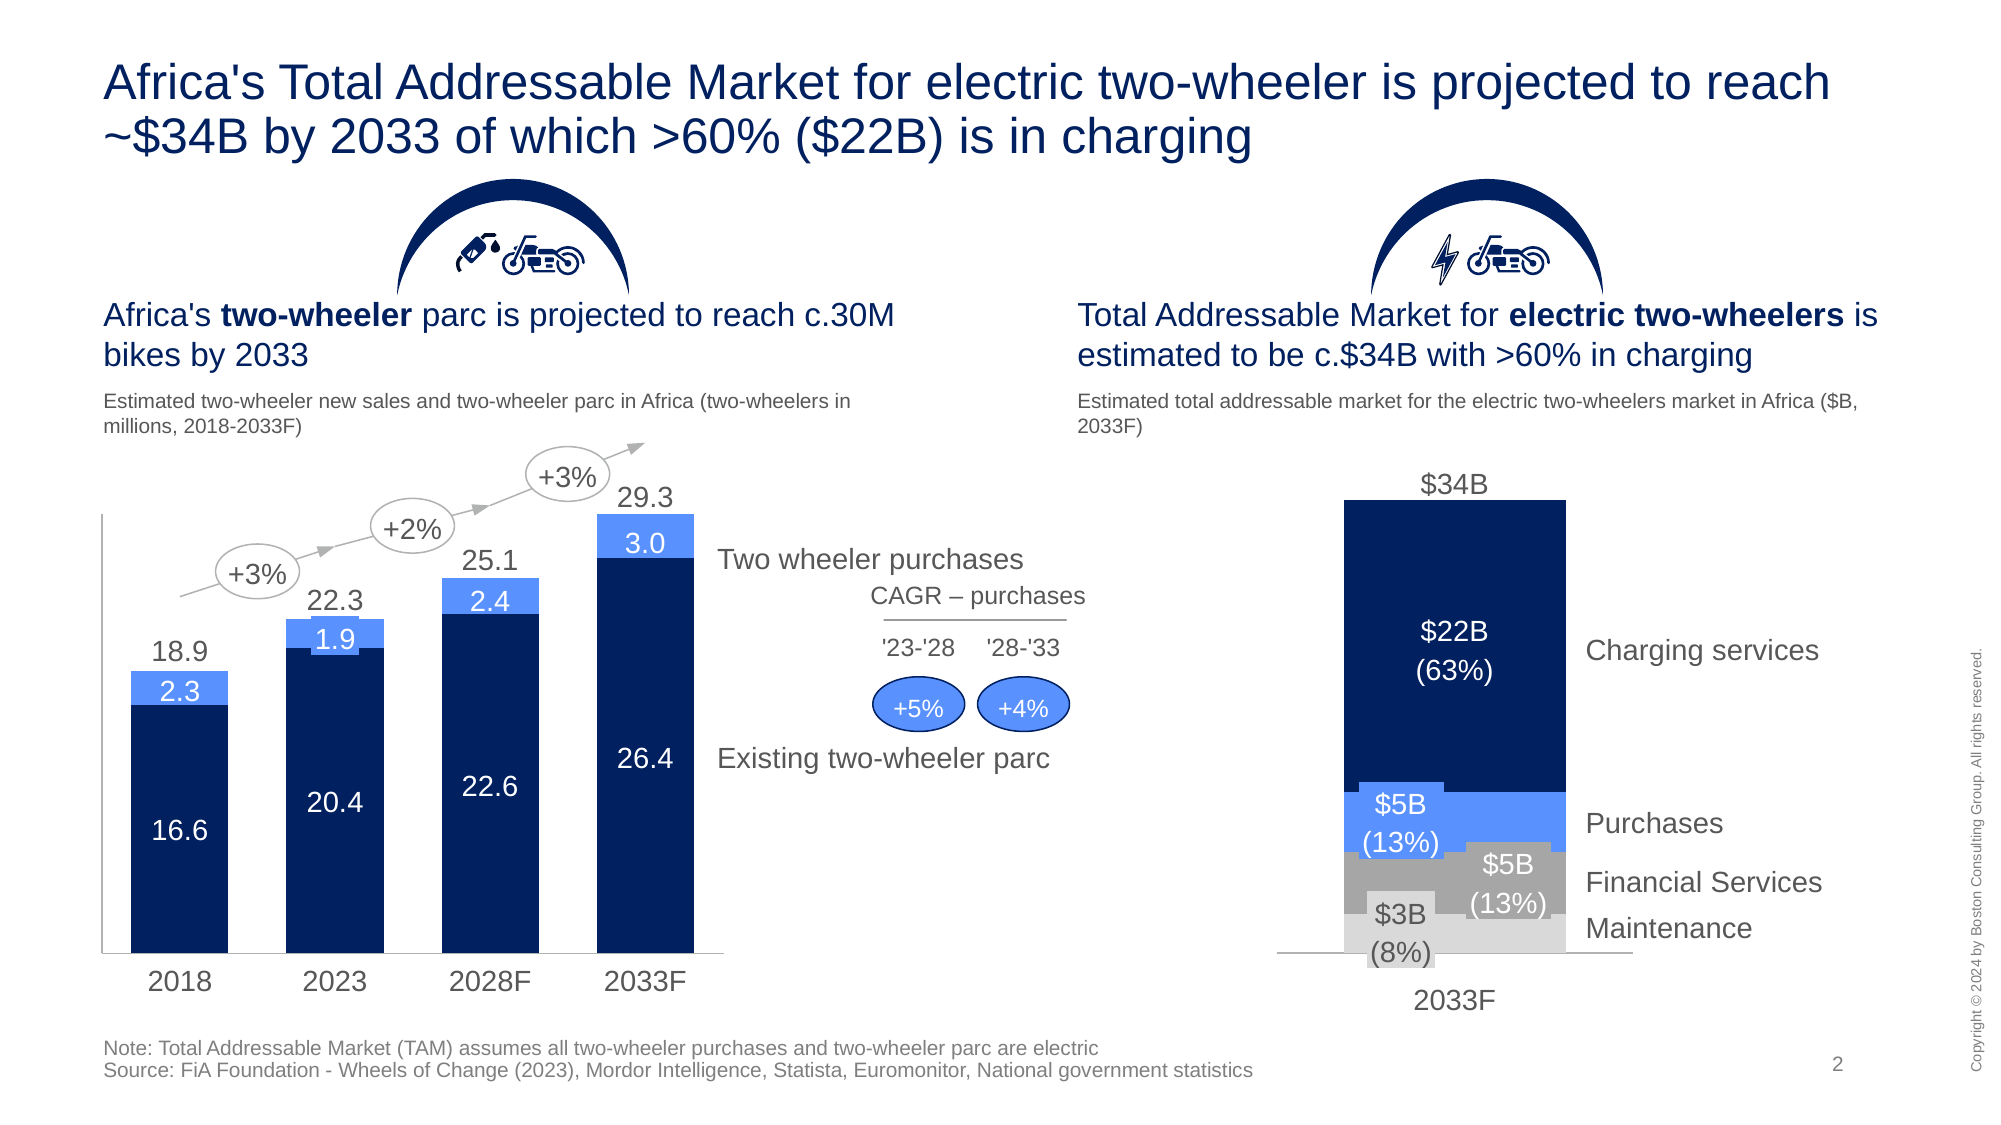

# Africa's Total Addressable Market for electric two-wheeler is projected to reach ~$34B by 2033 of which >60% ($22B) is in charging
Africa's two-wheeler parc is projected to reach c.30M bikes by 2033
Total Addressable Market for electric two-wheelers is estimated to be c.$34B with >60% in charging
Estimated two-wheeler new sales and two-wheeler parc in Africa (two-wheelers in millions, 2018-2033F)
Estimated total addressable market for the electric two-wheelers market in Africa ($B, 2033F)
+3%
$34B
29.3
### Chart
| Category | Series1 | Series2 | Series3 | Series4 |
|---|---|---|---|---|
| 1 | 2933179608.4062 | 4701824437.09869 | 4582674889.95974 | 22080068203.1555 |+2%
### Chart
| Category | Series1 | Series2 |
|---|---|---|
| 1 | 16574887.1694444 | 2285214.75 |
| 2 | 20370243.394845 | 1914200.0 |
| 3 | 22641049.0751365 | 2416563.9511051 |
| 4 | 26353131.8721935 | 2978664.21186853 |Two wheeler purchases
3.0
25.1
+3%
CAGR – purchases
22.3
2.4
$22B
(63%)
Charging services
1.9
'23-'28
'28-'33
18.9
2.3
+5%
+4%
Existing two-wheeler parc
26.4
22.6
20.4
$5B
(13%)
Purchases
16.6
$5B
(13%)
Financial Services
$3B
(8%)
Maintenance
2018
2023
2028F
2033F
2033F
Note: Total Addressable Market (TAM) assumes all two-wheeler purchases and two-wheeler parc are electric
Source: FiA Foundation - Wheels of Change (2023), Mordor Intelligence, Statista, Euromonitor, National government statistics